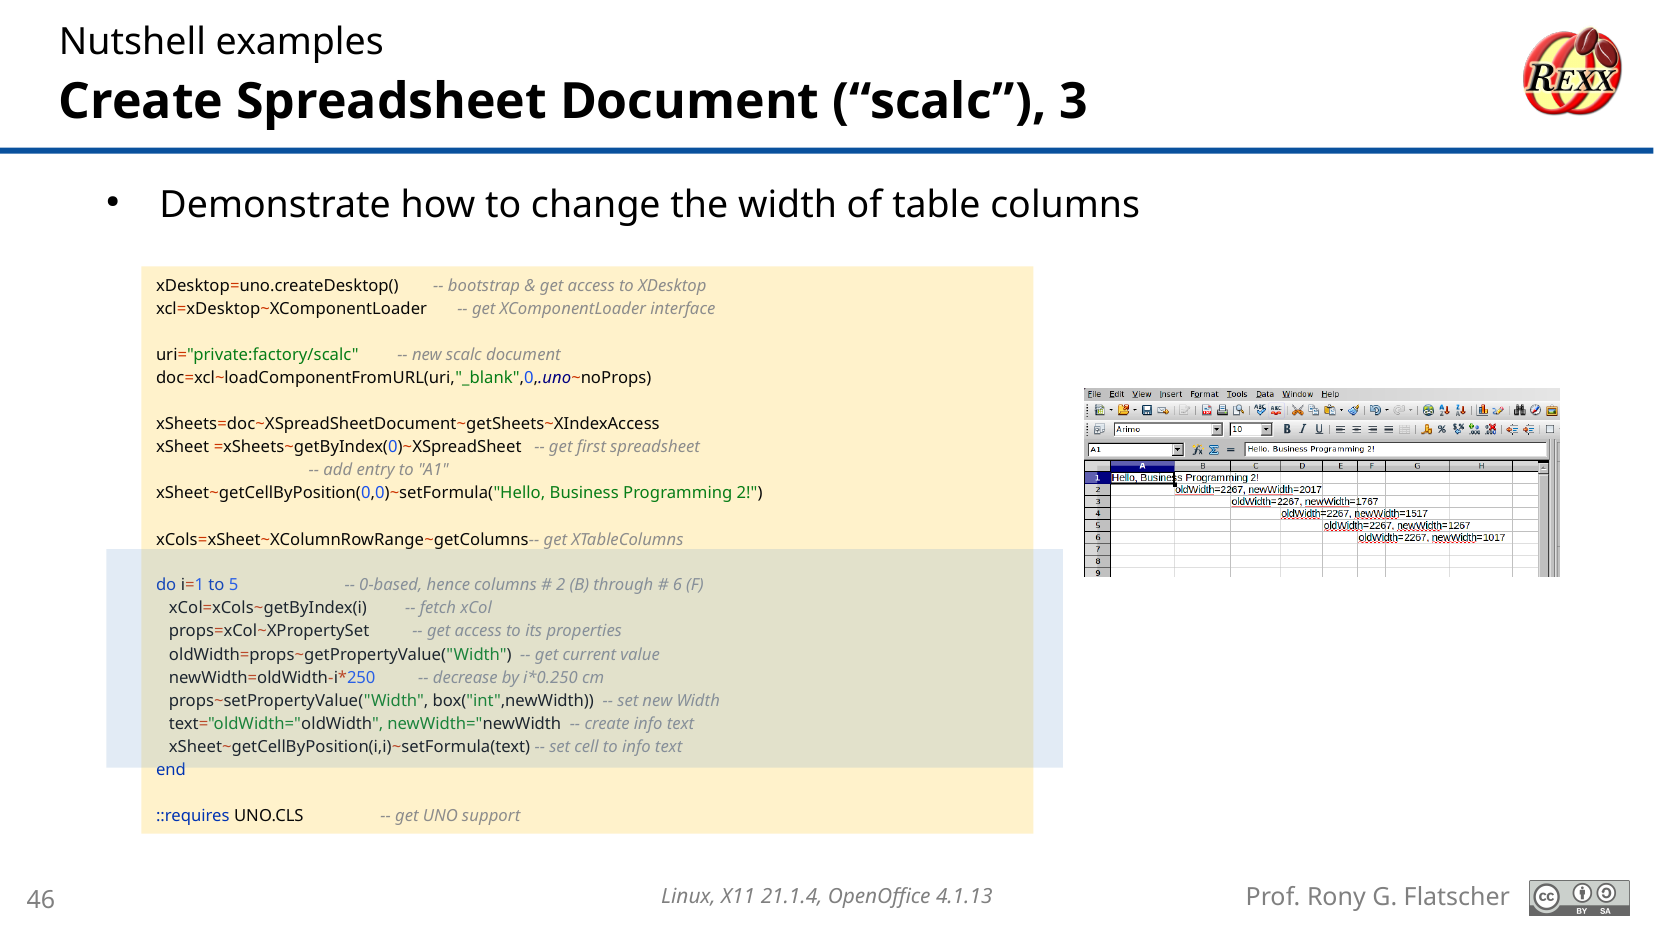

# Nutshell examples Create Spreadsheet Document (“scalc”), 3
Demonstrate how to change the width of table columns
xDesktop=uno.createDesktop() -- bootstrap & get access to XDesktop
xcl=xDesktop~XComponentLoader -- get XComponentLoader interface
uri="private:factory/scalc" -- new scalc document
doc=xcl~loadComponentFromURL(uri,"_blank",0,.uno~noProps)
xSheets=doc~XSpreadSheetDocument~getSheets~XIndexAccess
xSheet =xSheets~getByIndex(0)~XSpreadSheet -- get first spreadsheet
 -- add entry to "A1"
xSheet~getCellByPosition(0,0)~setFormula("Hello, Business Programming 2!")
xCols=xSheet~XColumnRowRange~getColumns-- get XTableColumns
do i=1 to 5 -- 0-based, hence columns # 2 (B) through # 6 (F)
 xCol=xCols~getByIndex(i) -- fetch xCol
 props=xCol~XPropertySet -- get access to its properties
 oldWidth=props~getPropertyValue("Width") -- get current value
 newWidth=oldWidth-i*250 -- decrease by i*0.250 cm
 props~setPropertyValue("Width", box("int",newWidth)) -- set new Width
 text="oldWidth="oldWidth", newWidth="newWidth -- create info text
 xSheet~getCellByPosition(i,i)~setFormula(text) -- set cell to info text
end
::requires UNO.CLS -- get UNO support
Linux, X11 21.1.4, OpenOffice 4.1.13